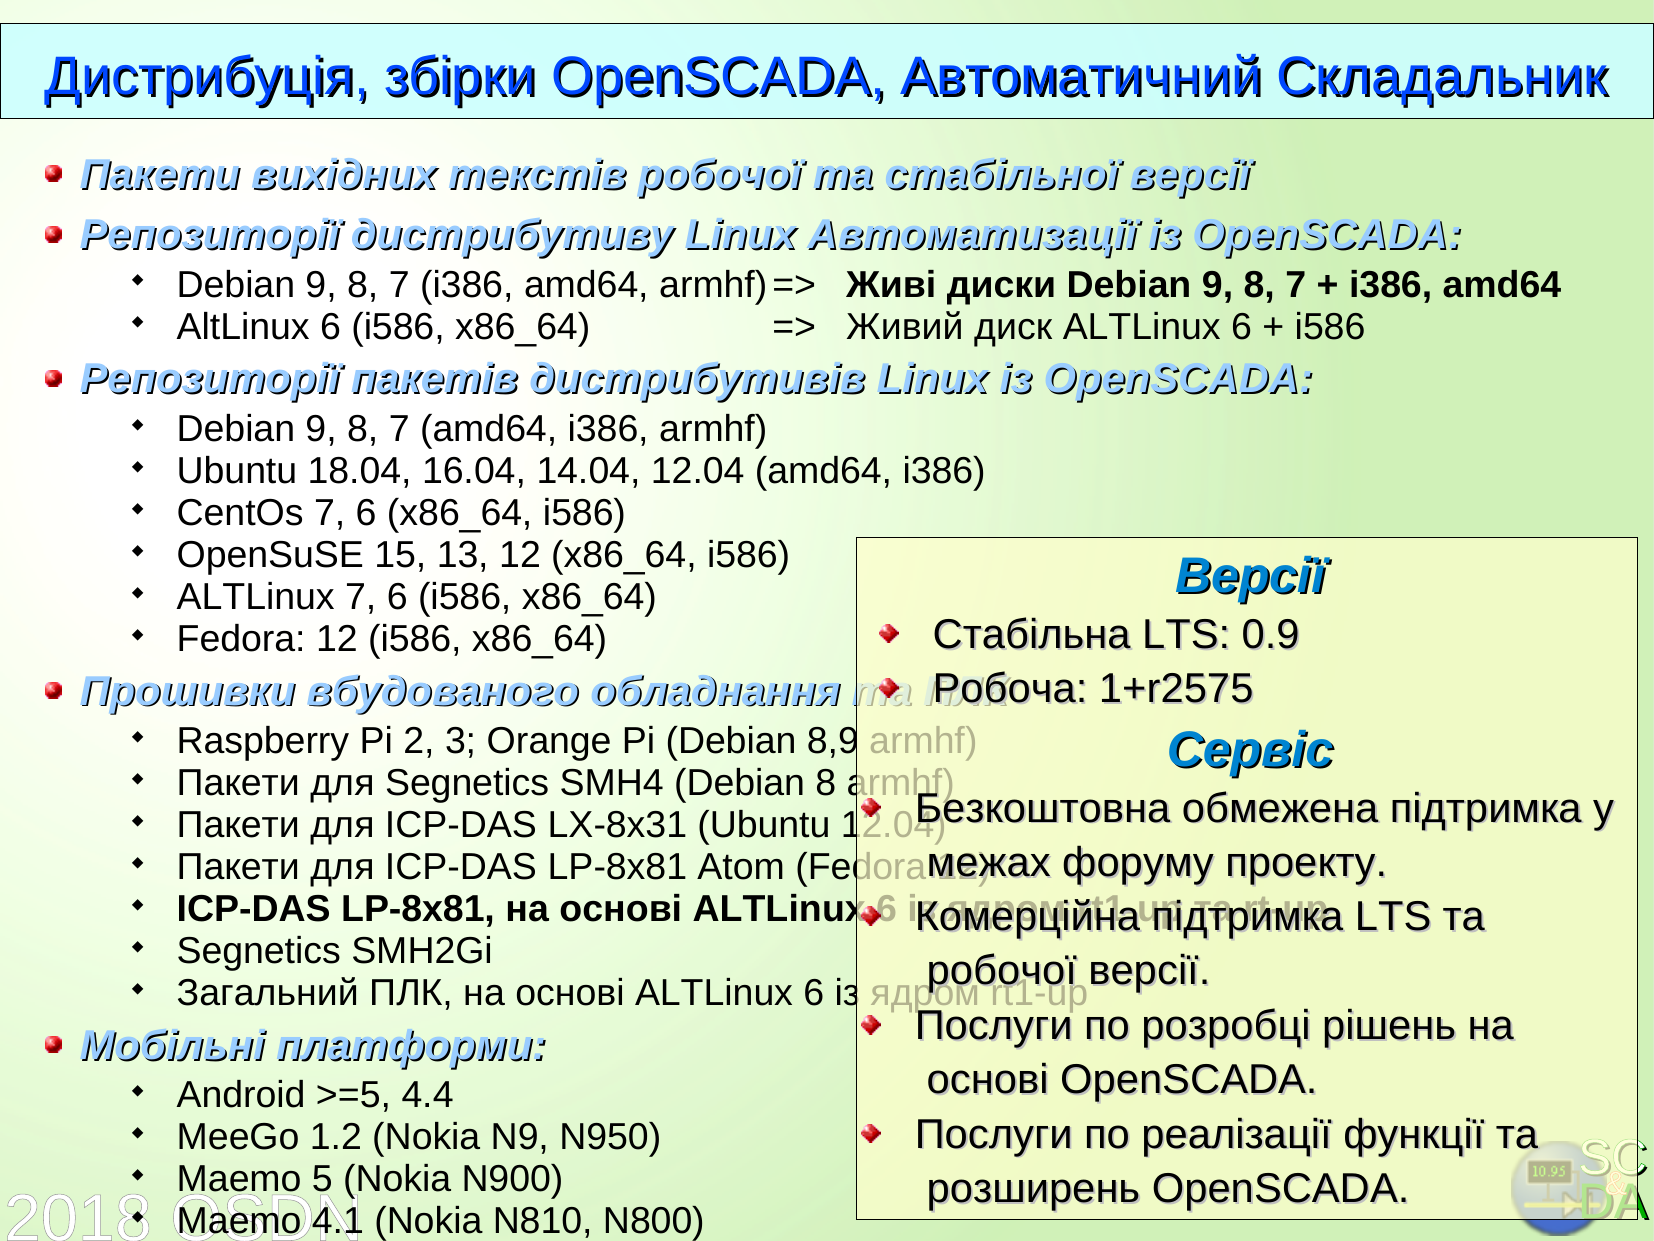

# Дистрибуція, збірки OpenSCADA, Автоматичний Складальник
Пакети вихідних текстів робочої та стабільної версії
Репозиторії дистрибутиву Linux Автоматизації із OpenSCADA:
Debian 9, 8, 7 (i386, amd64, armhf)	=>	Живі диски Debian 9, 8, 7 + i386, amd64
AltLinux 6 (i586, x86_64)			=>	Живий диск ALTLinux 6 + i586
Репозиторії пакетів дистрибутивів Linux із OpenSCADA:
Debian 9, 8, 7 (amd64, i386, armhf)
Ubuntu 18.04, 16.04, 14.04, 12.04 (amd64, i386)
CentOs 7, 6 (x86_64, i586)
OpenSuSE 15, 13, 12 (x86_64, i586)
ALTLinux 7, 6 (i586, x86_64)
Fedora: 12 (i586, x86_64)
Прошивки вбудованого обладнання та ПЛК
Raspberry Pi 2, 3; Orange Pi (Debian 8,9 armhf)
Пакети для Segnetics SMH4 (Debian 8 armhf)
Пакети для ICP-DAS LX-8x31 (Ubuntu 12.04)
Пакети для ICP-DAS LP-8x81 Atom (Fedora 12)
ICP-DAS LP-8x81, на основі ALTLinux 6 із ядром rt1-up та rt-up
Segnetics SMH2Gi
Загальний ПЛК, на основі ALTLinux 6 із ядром rt1-up
Мобільні платформи:
Android >=5, 4.4
MeeGo 1.2 (Nokia N9, N950)
Maemo 5 (Nokia N900)
Maemo 4.1 (Nokia N810, N800)
Версії
Стабільна LTS: 0.9
Робоча: 1+r2575
Сервіс
Безкоштовна обмежена підтримка у межах форуму проекту.
Комерційна підтримка LTS та робочої версії.
Послуги по розробці рішень на основі OpenSCADA.
Послуги по реалізації функції та розширень OpenSCADA.